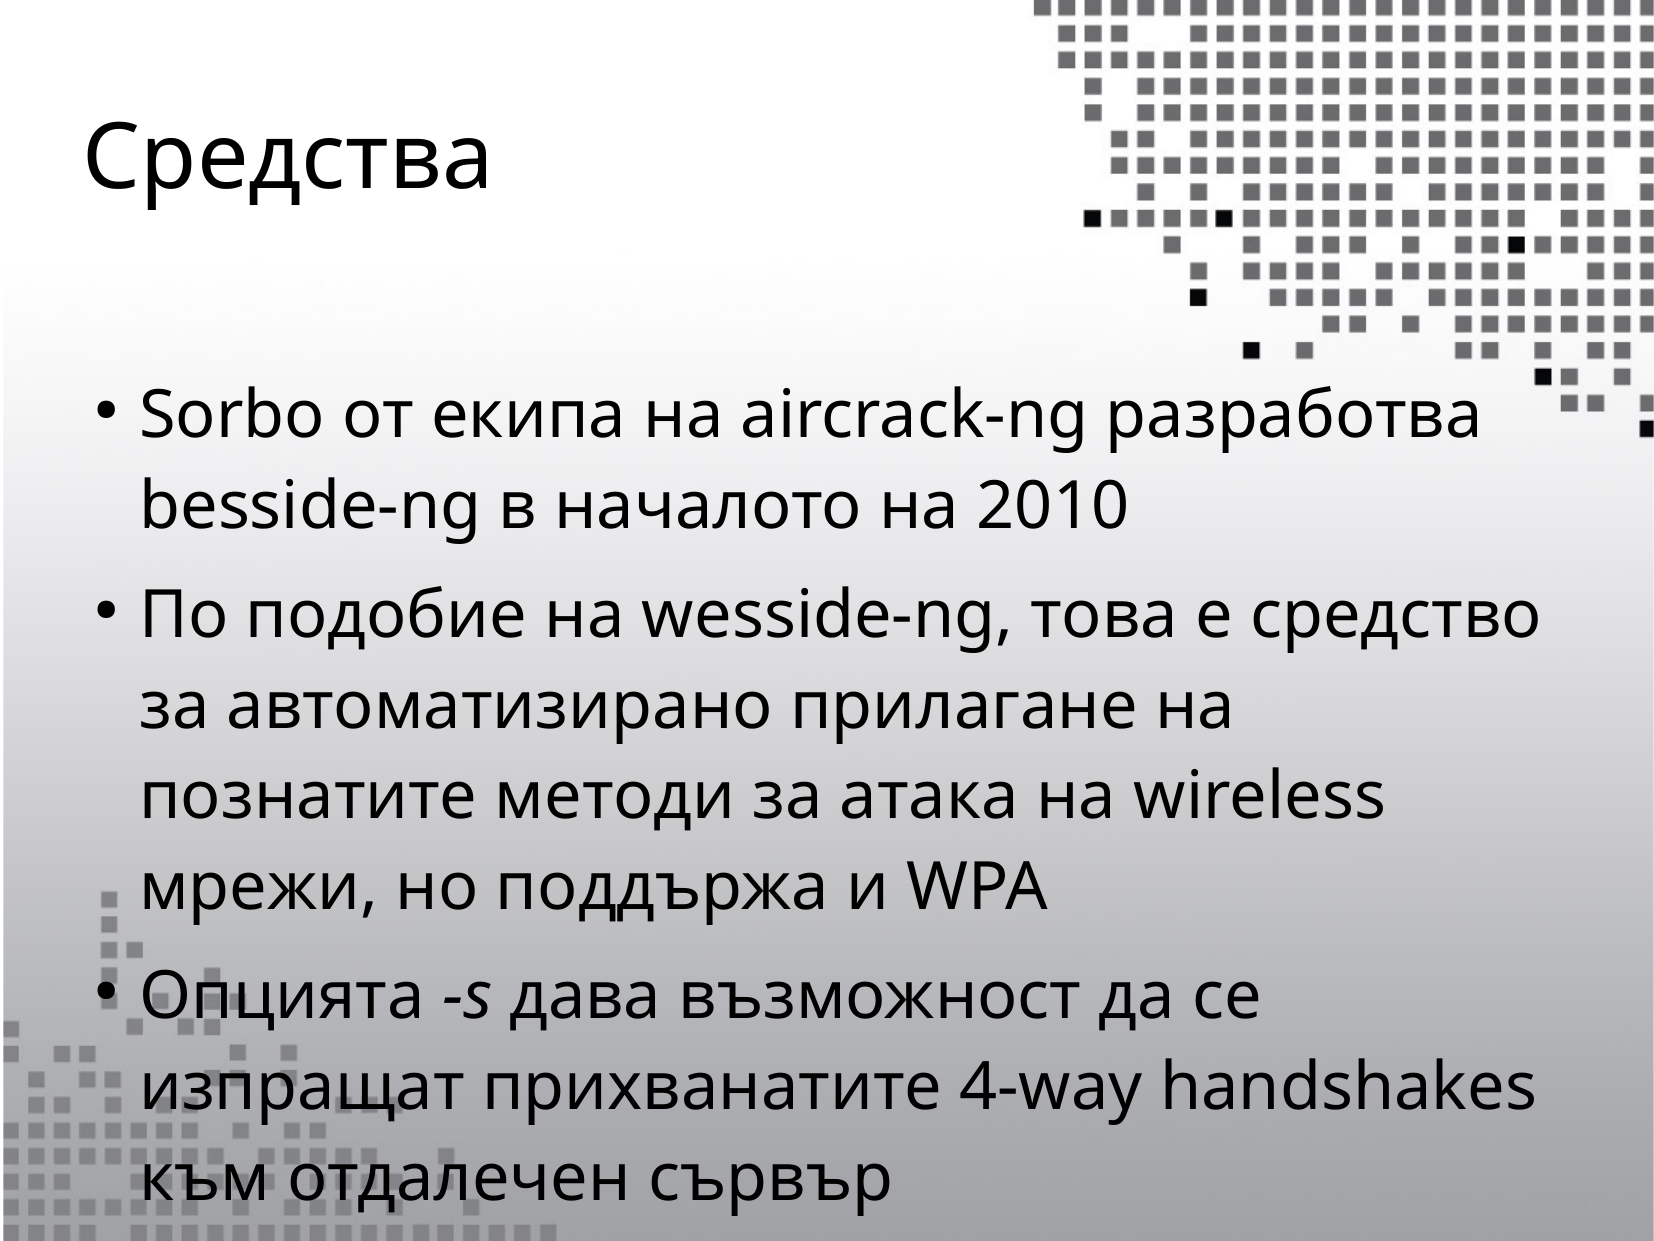

# Средства
Sorbo от екипа на aircrack-ng разработва besside-ng в началото на 2010
По подобие на wesside-ng, това е средство за автоматизирано прилагане на познатите методи за атака на wireless мрежи, но поддържа и WPA
Опцията -s дава възможност да се изпращат прихванатите 4-way handshakes към отдалечен сървър